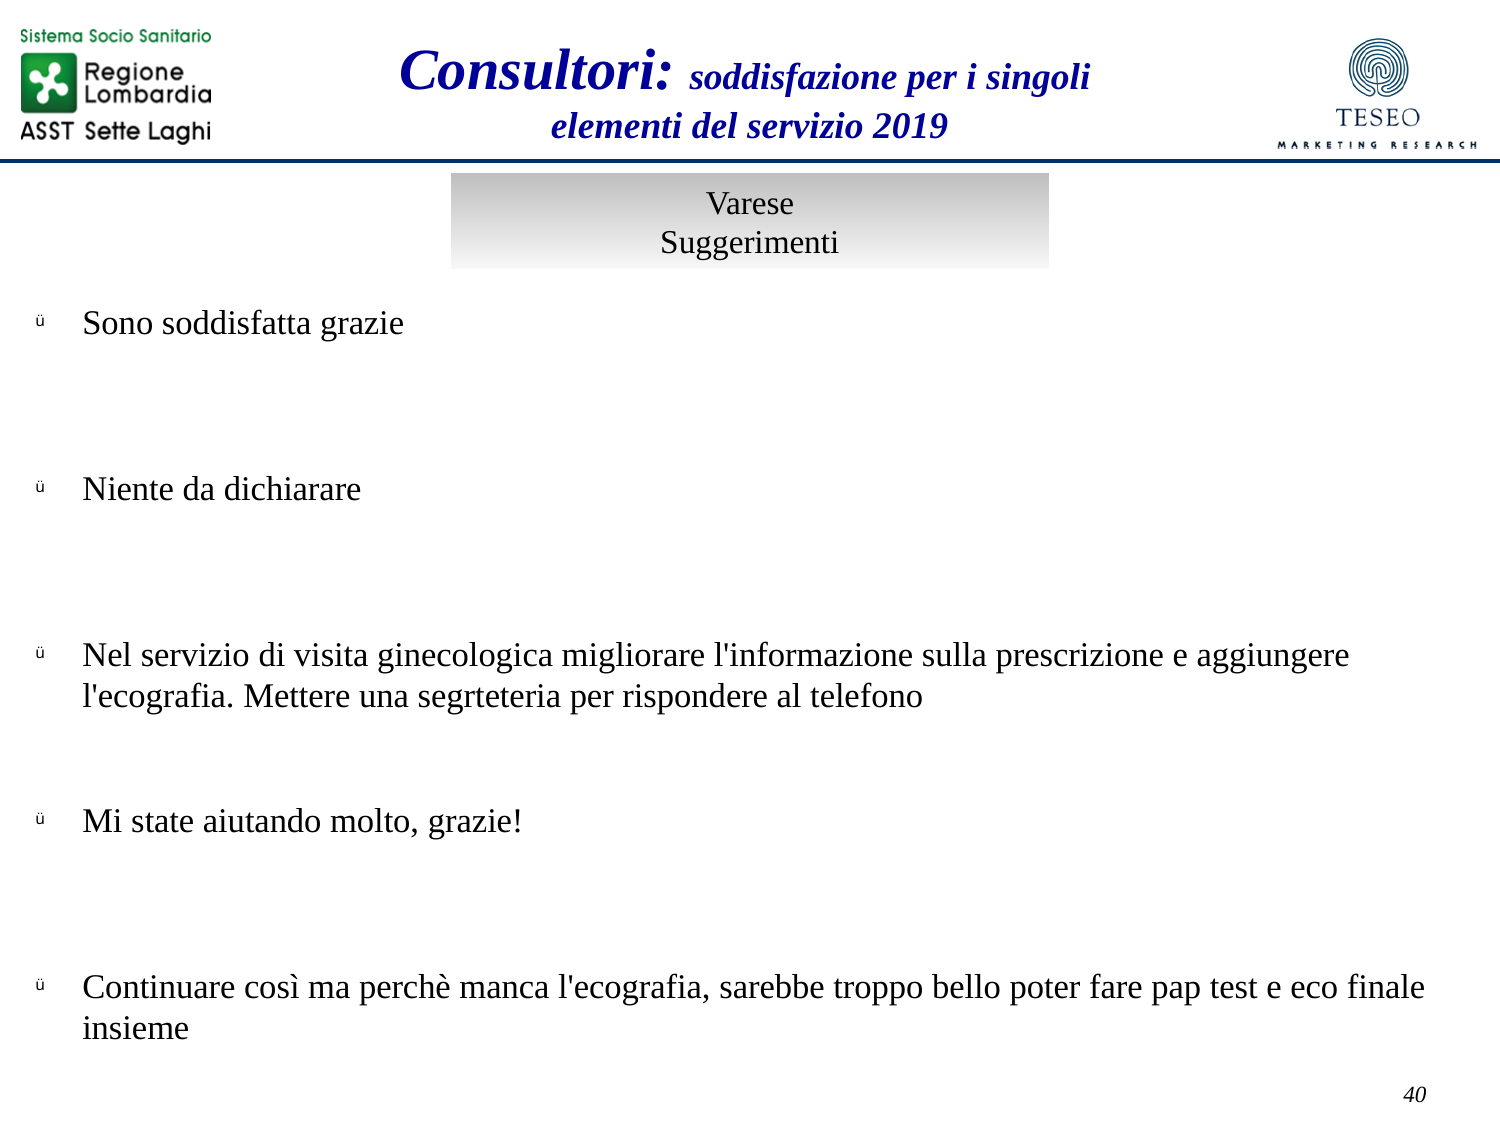

Consultori: soddisfazione per i singoli
elementi del servizio 2019
Varese
Suggerimenti
Sono soddisfatta grazie
Niente da dichiarare
Nel servizio di visita ginecologica migliorare l'informazione sulla prescrizione e aggiungere l'ecografia. Mettere una segrteteria per rispondere al telefono
Mi state aiutando molto, grazie!
Continuare così ma perchè manca l'ecografia, sarebbe troppo bello poter fare pap test e eco finale insieme
Boccia acqua a disposizione nella sala dove si incontra la psicologa